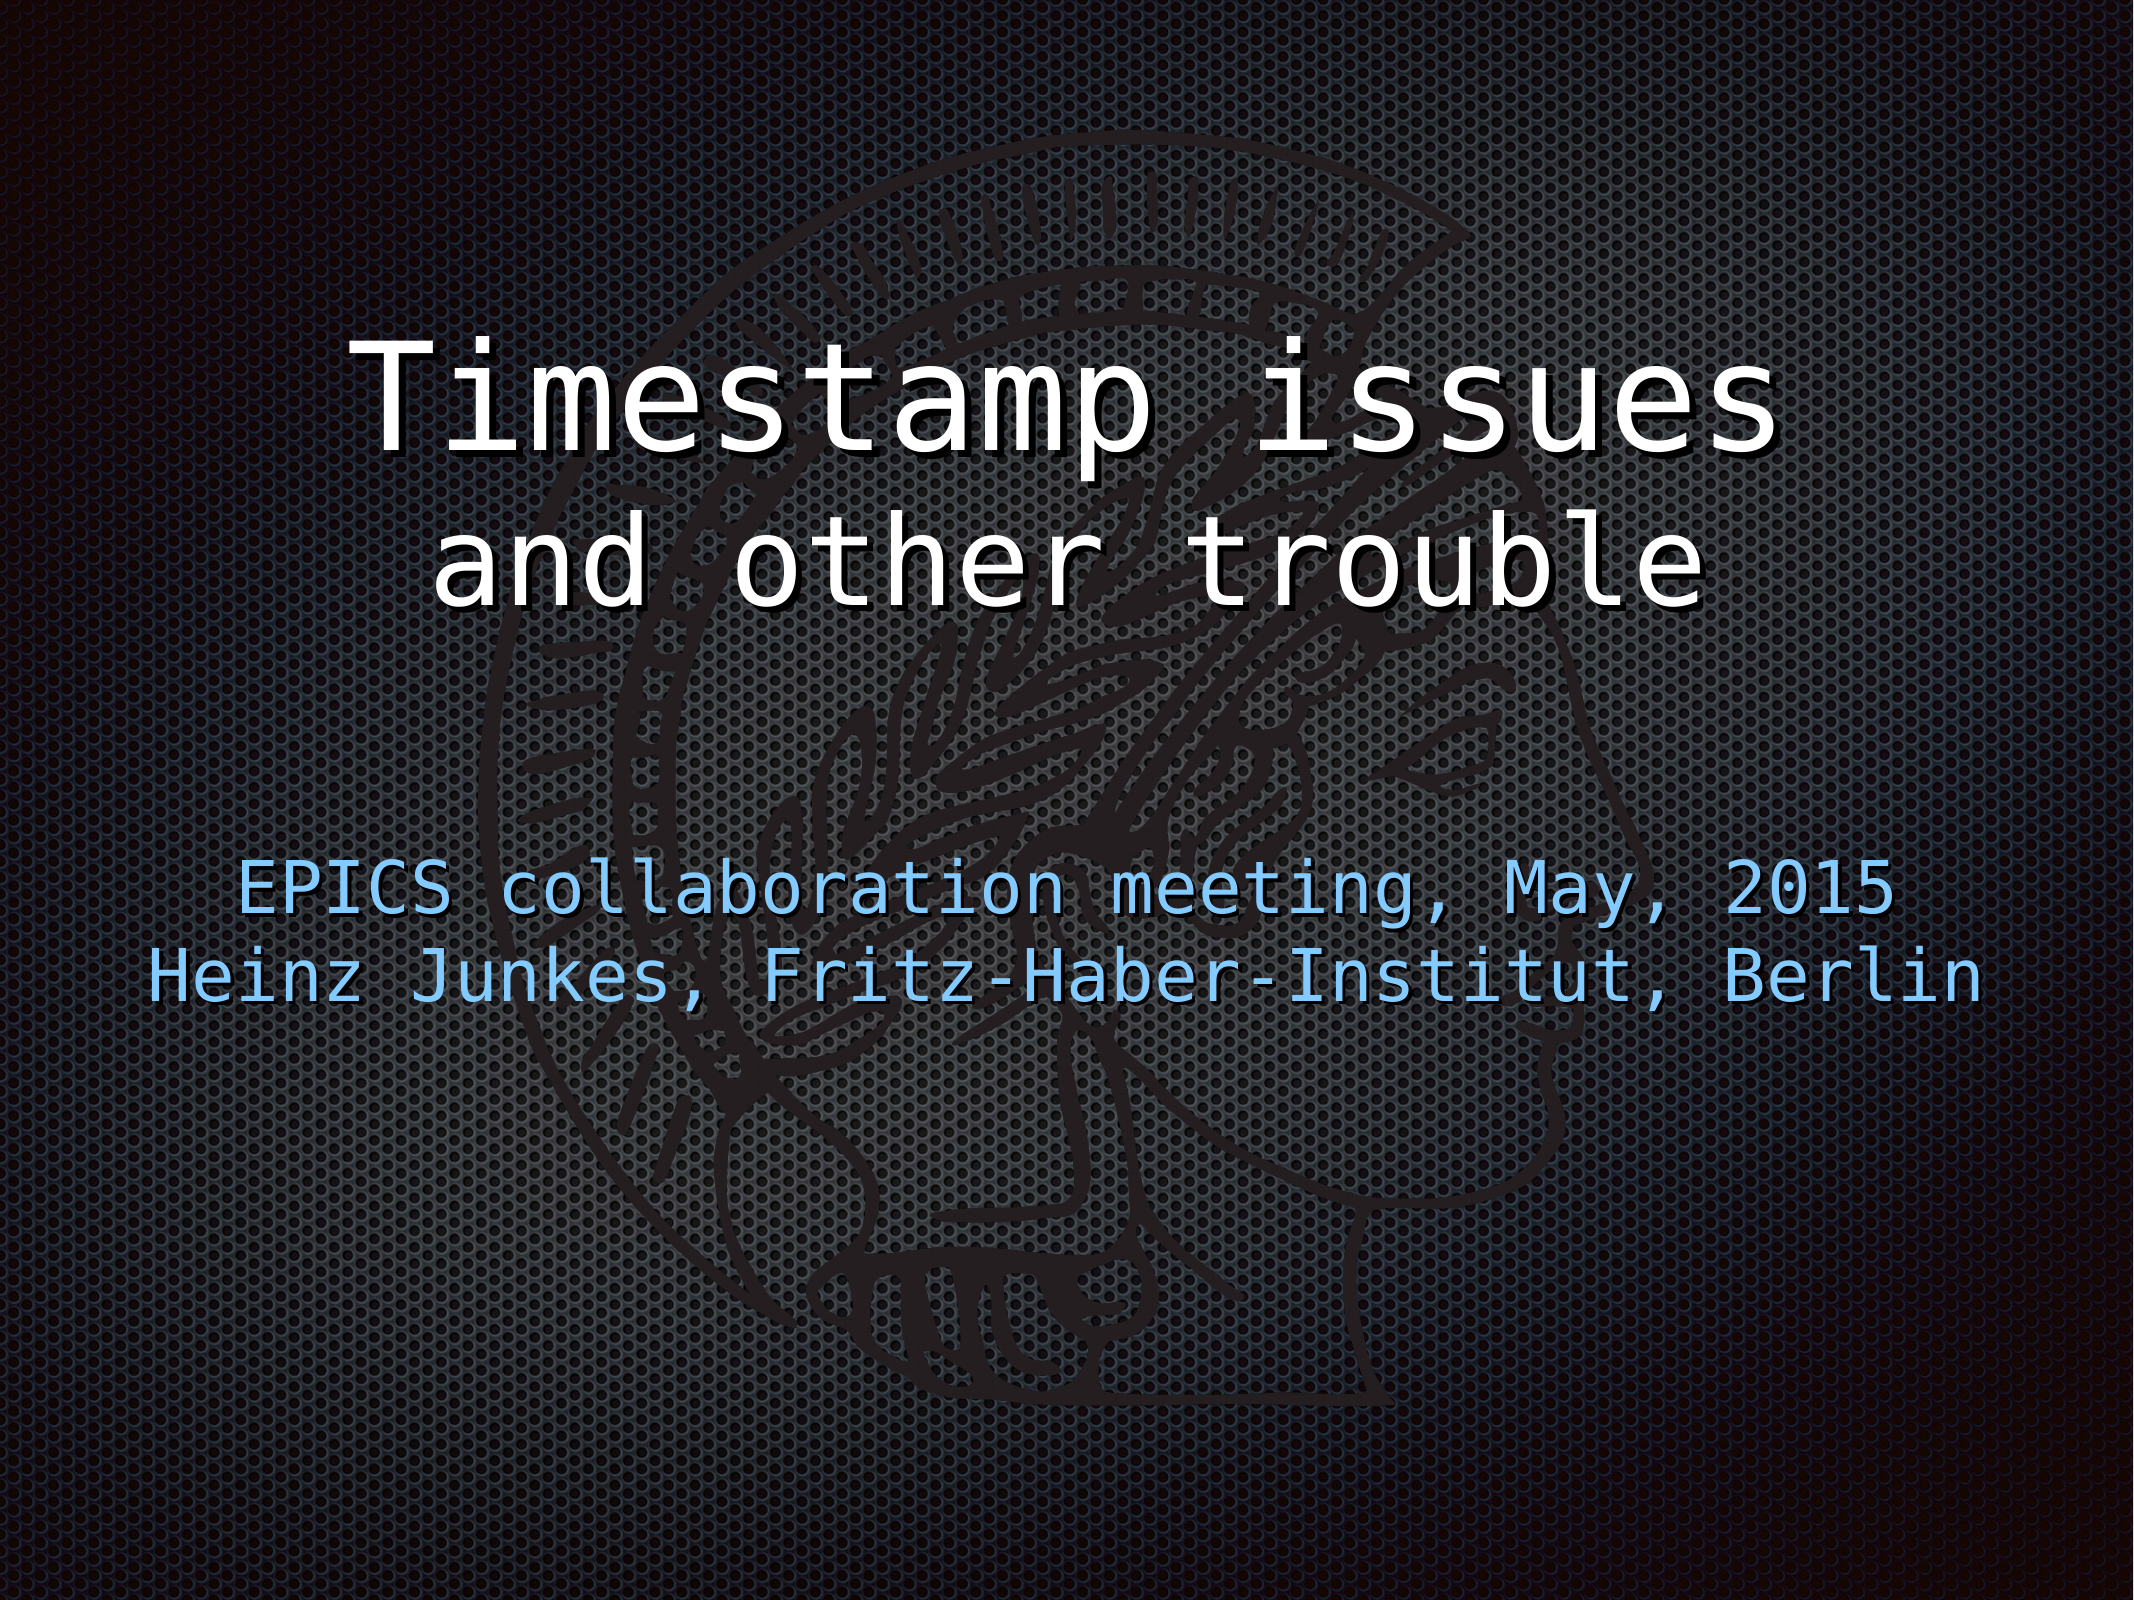

# Timestamp issues and other trouble
EPICS collaboration meeting, May, 2015
Heinz Junkes, Fritz-Haber-Institut, Berlin